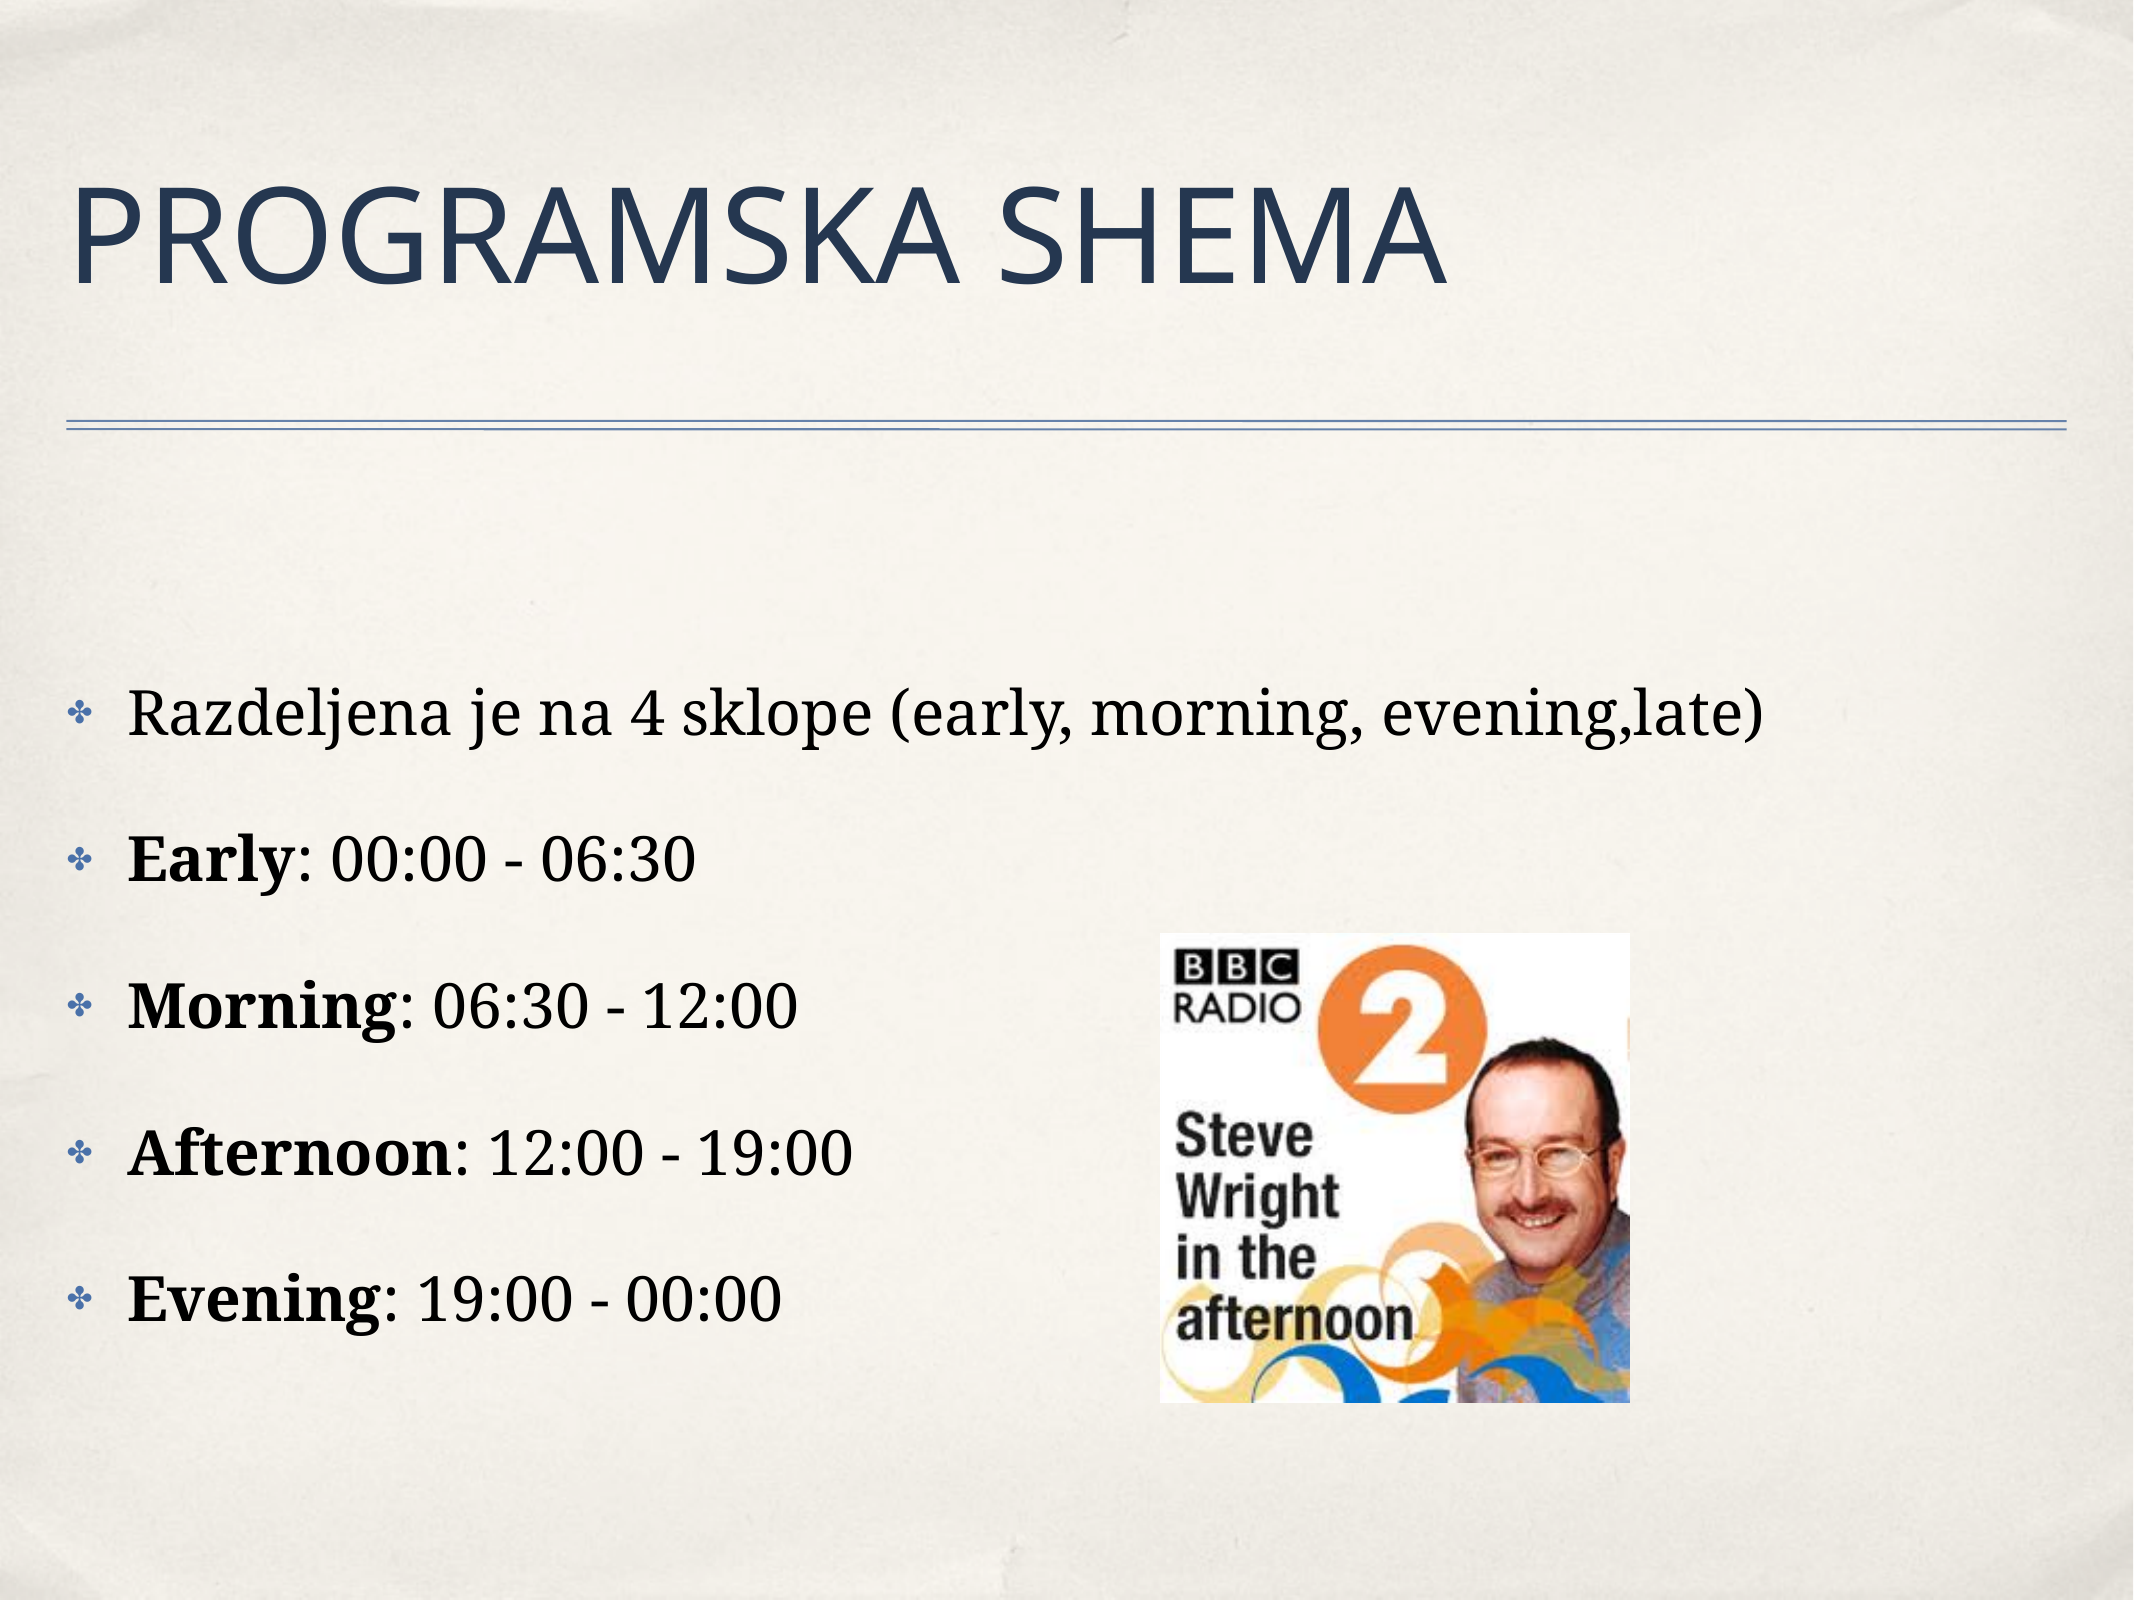

# PROGRAMSKA SHEMA
Razdeljena je na 4 sklope (early, morning, evening,late)
Early: 00:00 - 06:30
Morning: 06:30 - 12:00
Afternoon: 12:00 - 19:00
Evening: 19:00 - 00:00